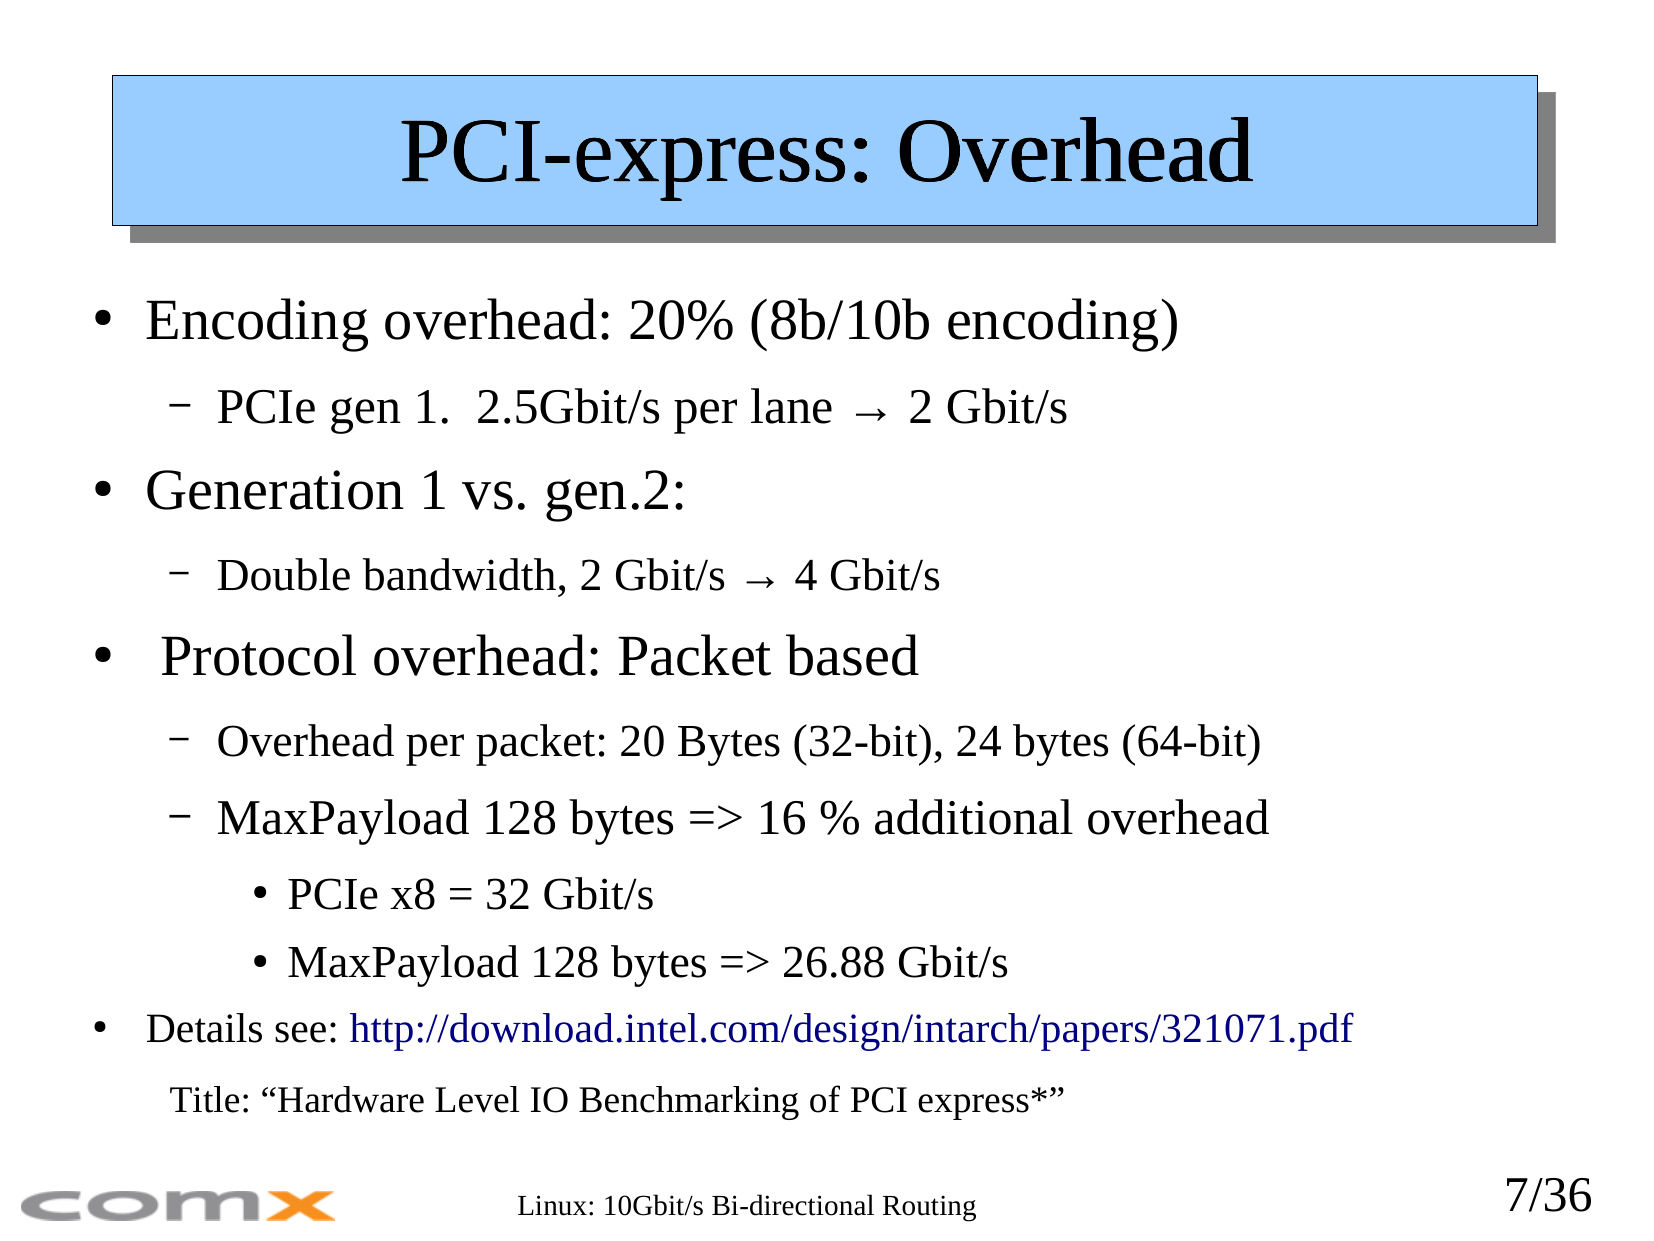

# PCI-express: Overhead
Encoding overhead: 20% (8b/10b encoding)
PCIe gen 1. 2.5Gbit/s per lane → 2 Gbit/s
Generation 1 vs. gen.2:
Double bandwidth, 2 Gbit/s → 4 Gbit/s
 Protocol overhead: Packet based
Overhead per packet: 20 Bytes (32-bit), 24 bytes (64-bit)
MaxPayload 128 bytes => 16 % additional overhead
PCIe x8 = 32 Gbit/s
MaxPayload 128 bytes => 26.88 Gbit/s
Details see: http://download.intel.com/design/intarch/papers/321071.pdf
Title: “Hardware Level IO Benchmarking of PCI express*”